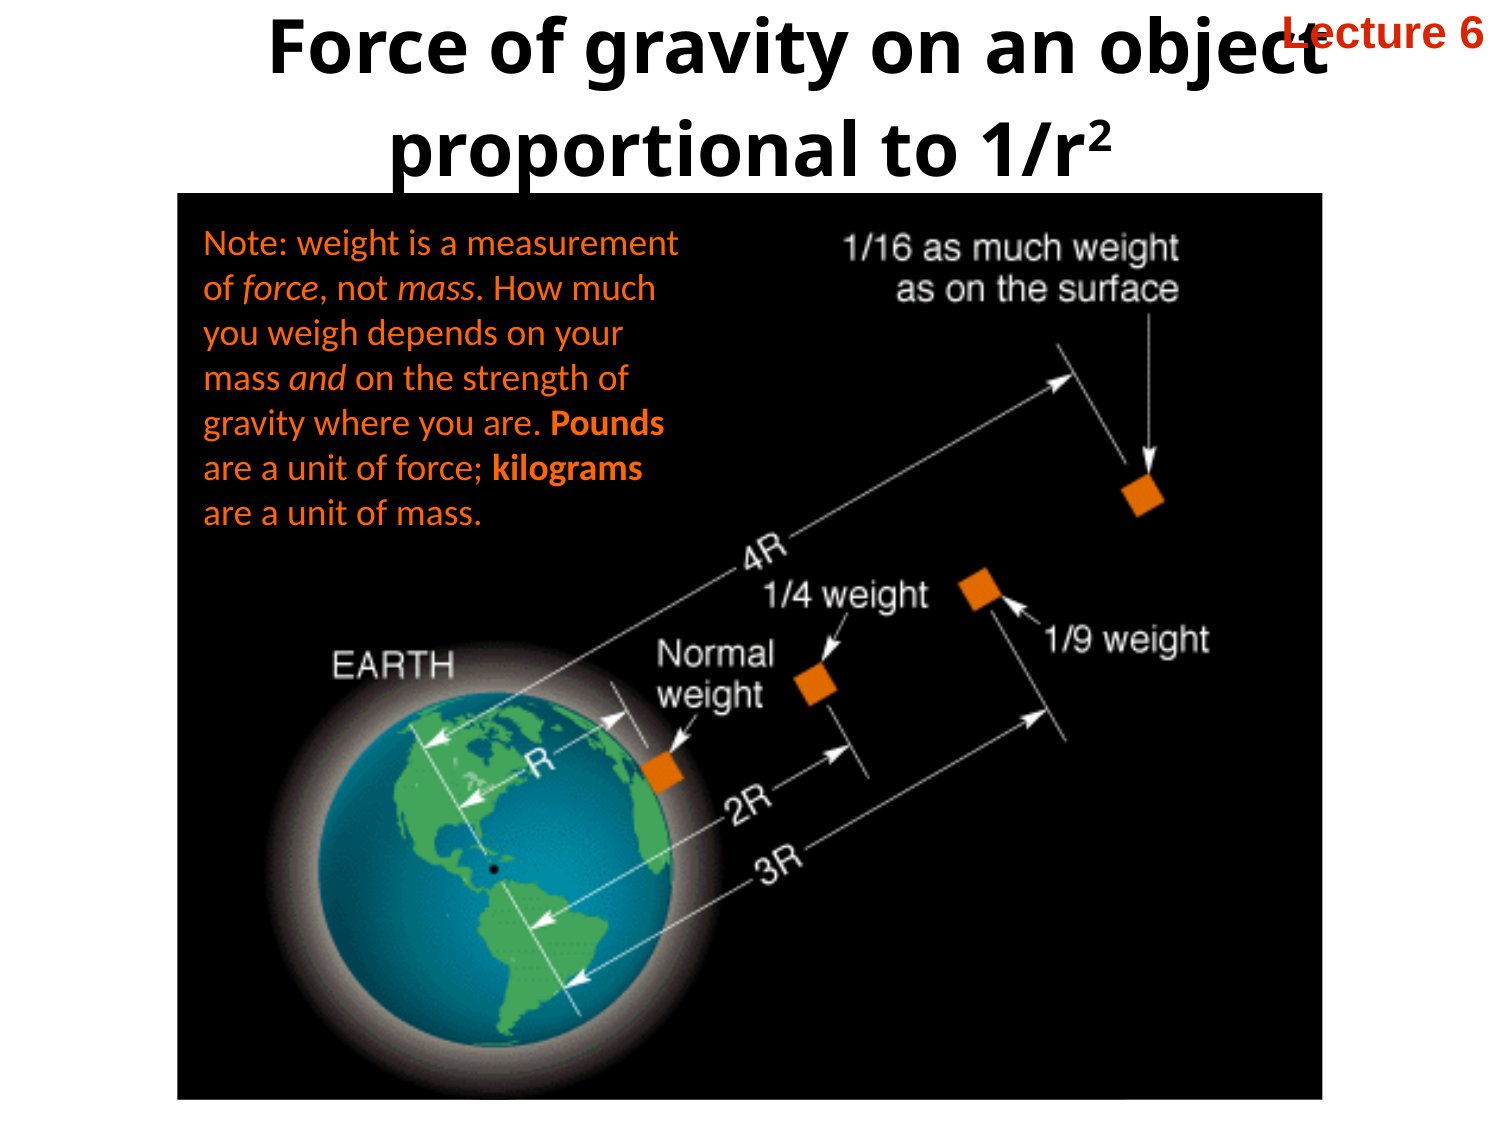

# Force of gravity on an object proportional to 1/r2
Lecture 6
Note: weight is a measurement of force, not mass. How much you weigh depends on your mass and on the strength of gravity where you are. Pounds are a unit of force; kilograms are a unit of mass.